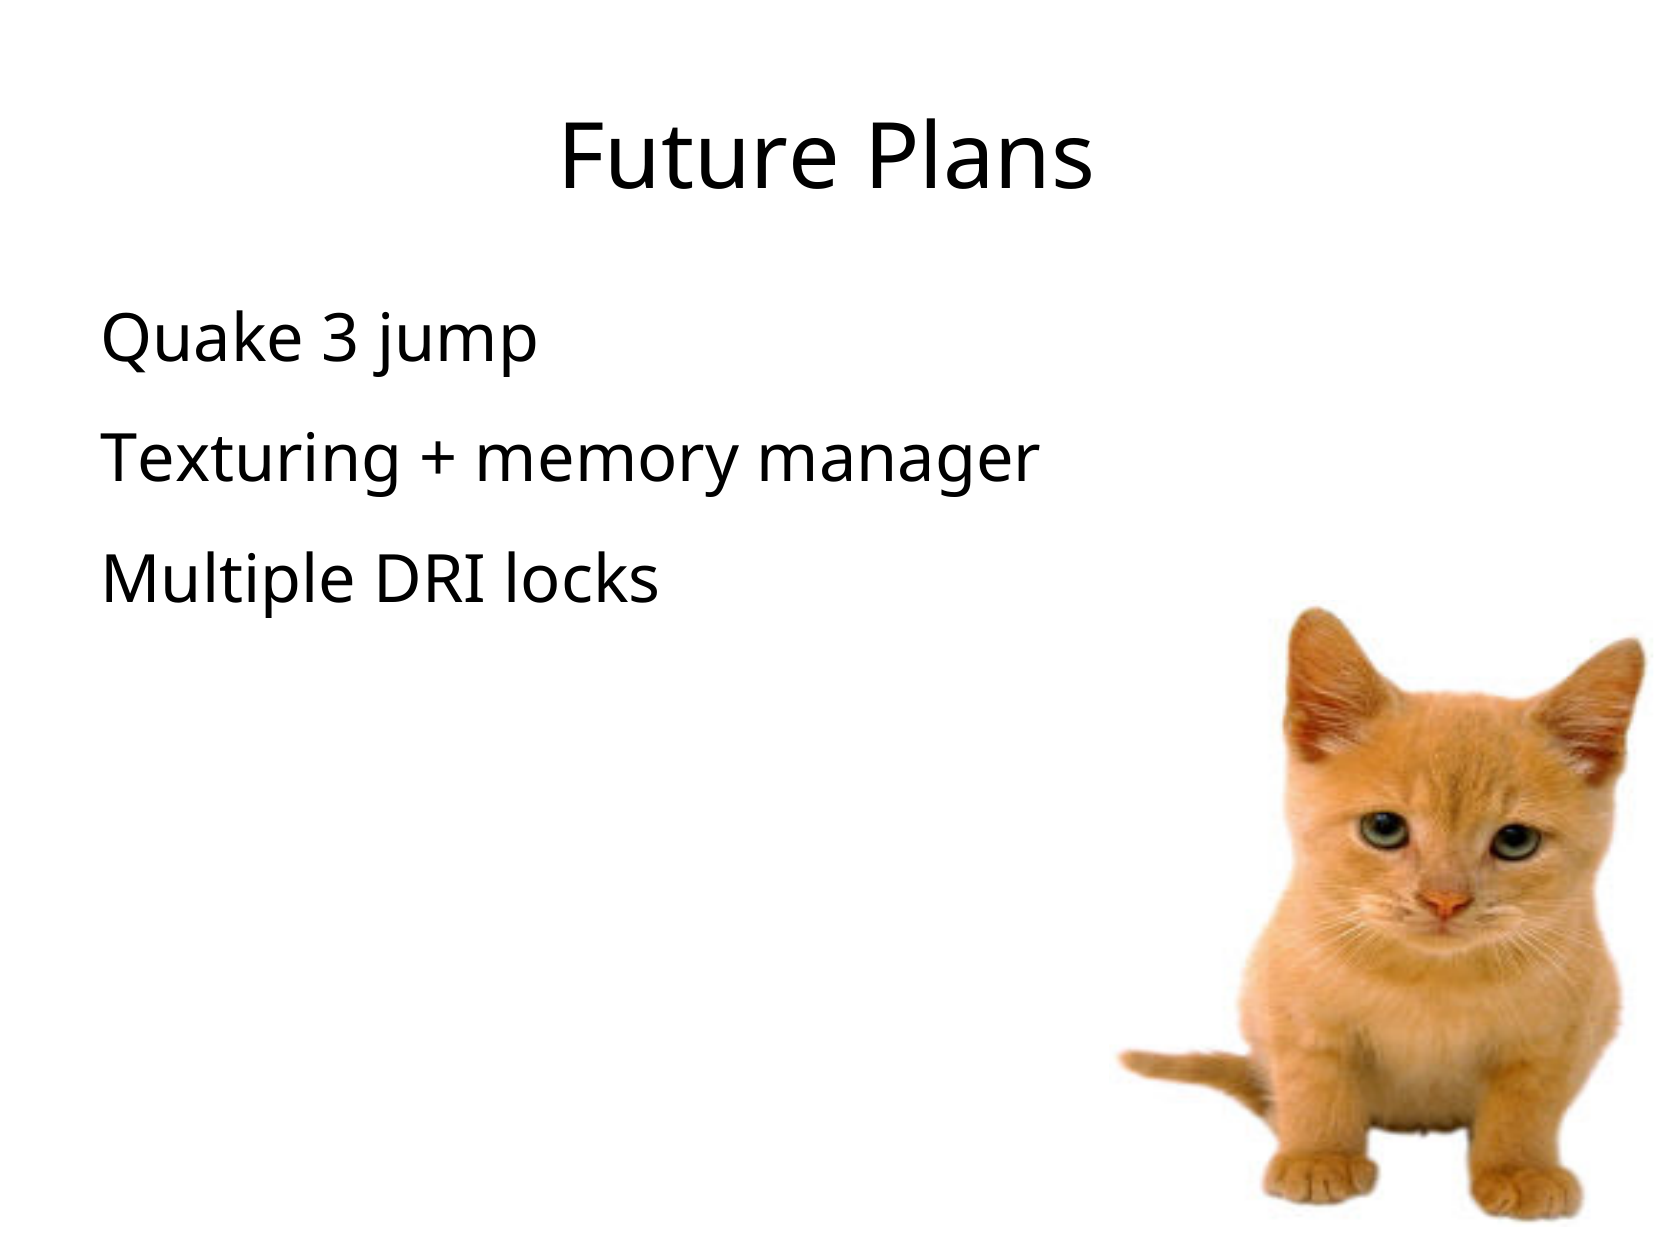

# Future Plans
Quake 3 jump
Texturing + memory manager
Multiple DRI locks